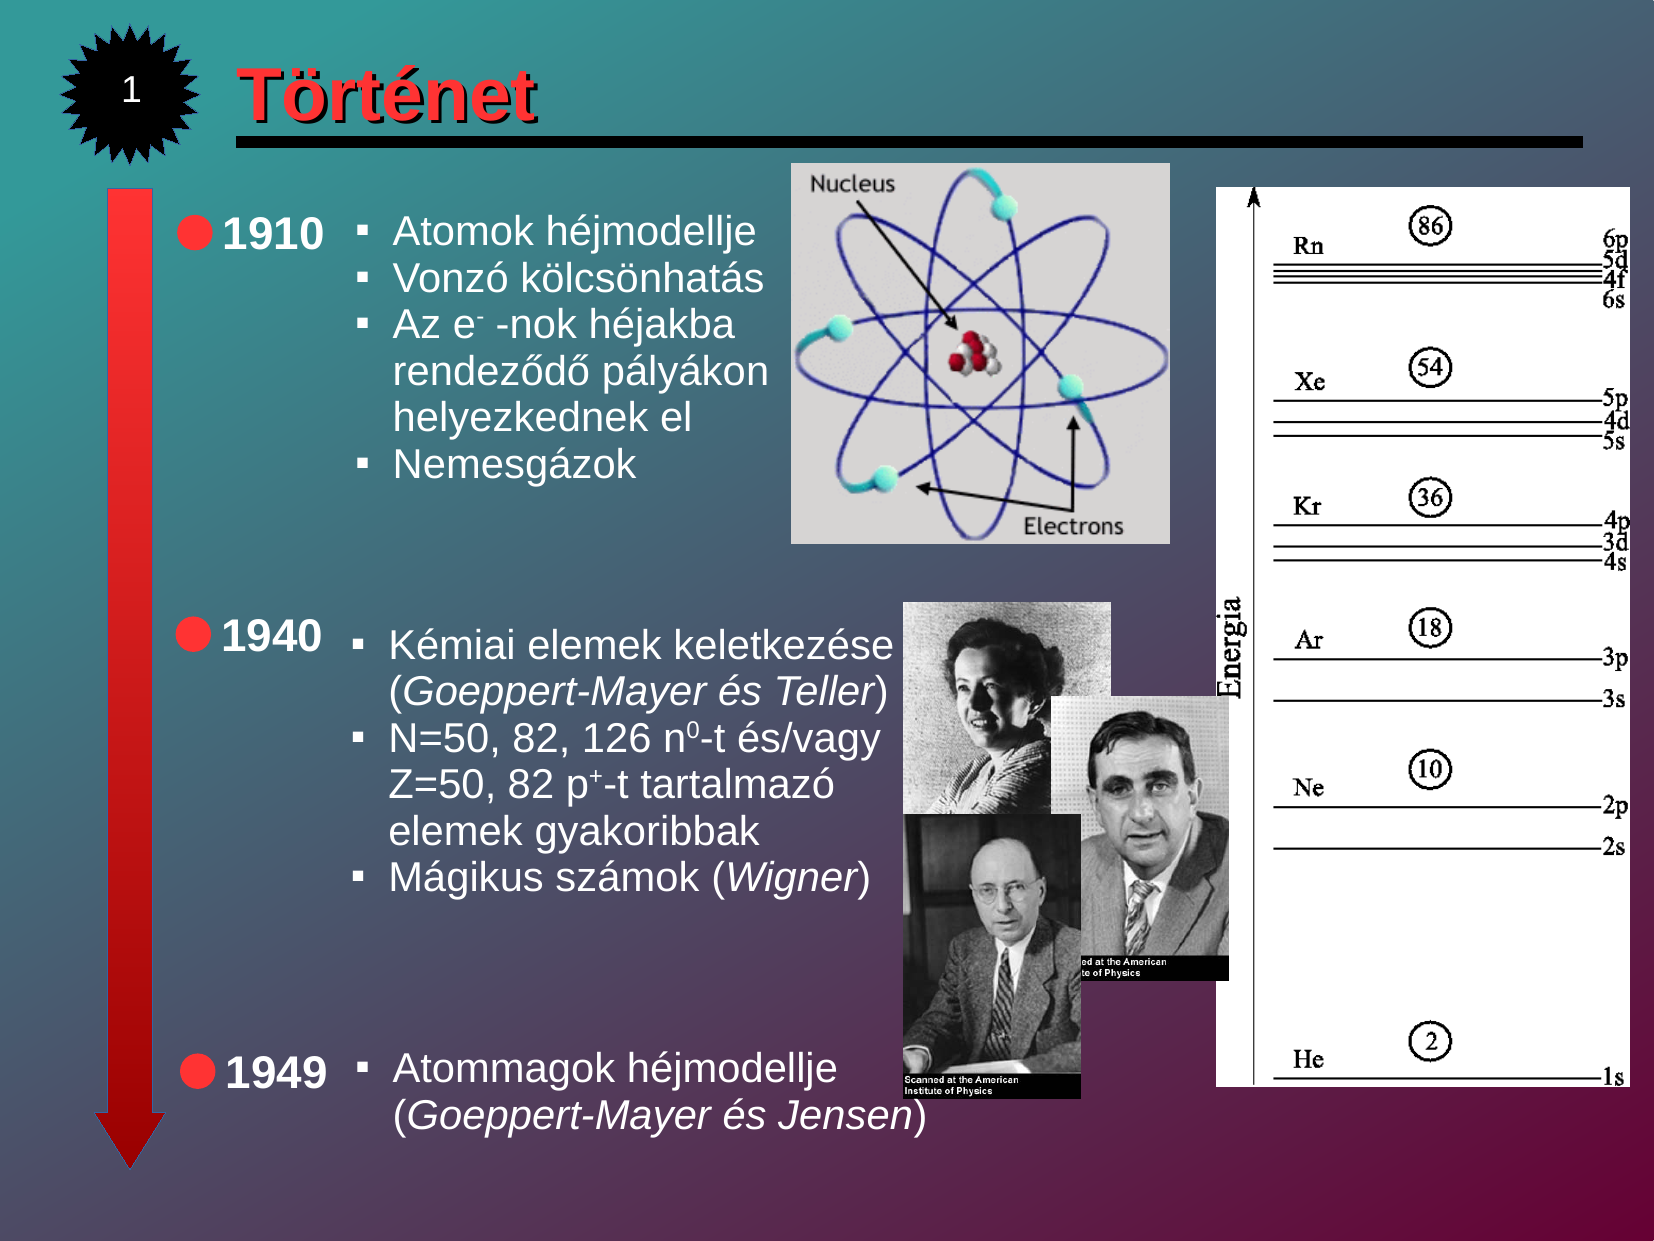

# Történet
1
1910
Atomok héjmodellje
Vonzó kölcsönhatás
Az e- -nok héjakba
rendeződő pályákon
helyezkednek el
Nemesgázok
1940
Kémiai elemek keletkezése
(Goeppert-Mayer és Teller)
N=50, 82, 126 n0-t és/vagy
Z=50, 82 p+-t tartalmazó
elemek gyakoribbak
Mágikus számok (Wigner)
Atommagok héjmodellje
(Goeppert-Mayer és Jensen)
1949